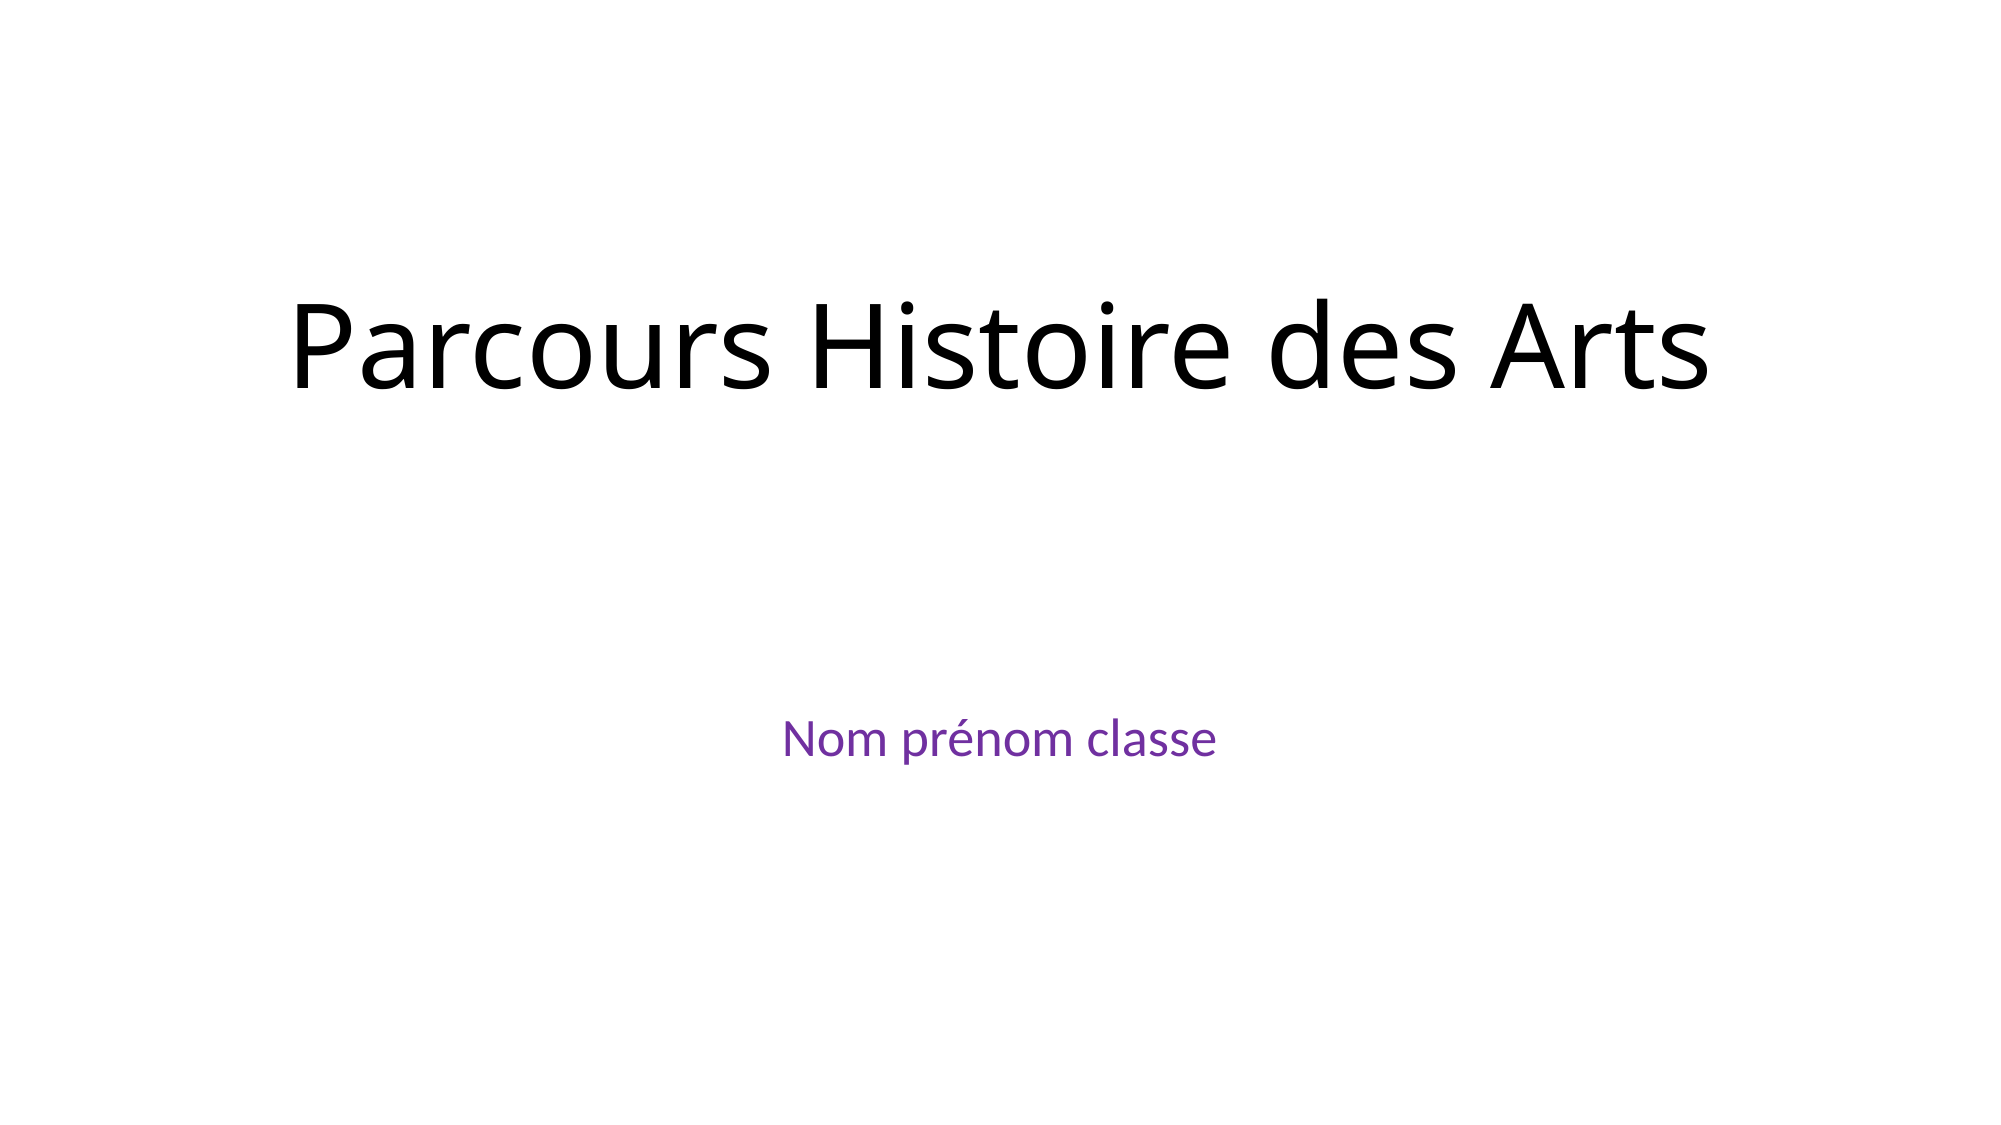

# Parcours Histoire des Arts
Nom prénom classe